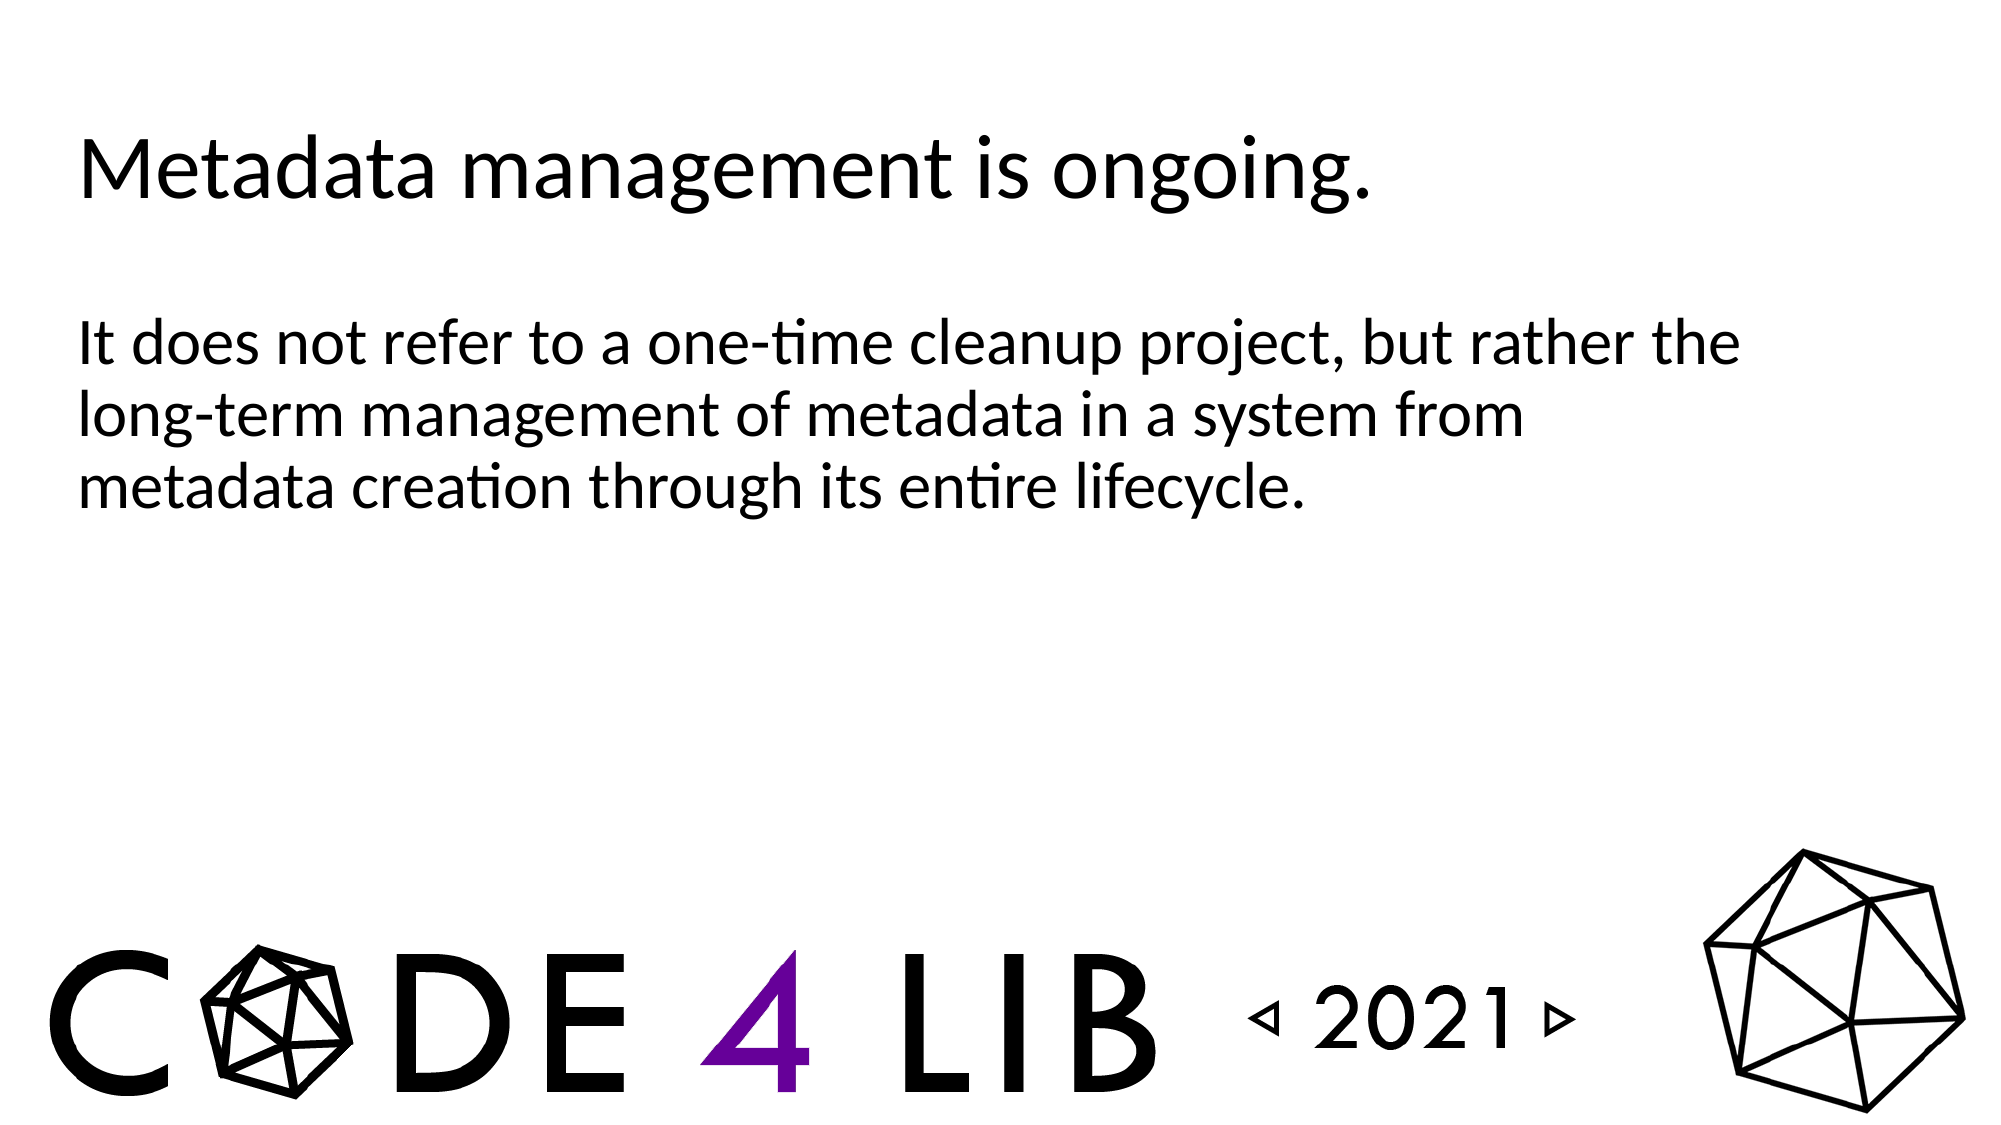

# Metadata management is ongoing.
It does not refer to a one-time cleanup project, but rather the long-term management of metadata in a system from metadata creation through its entire lifecycle.